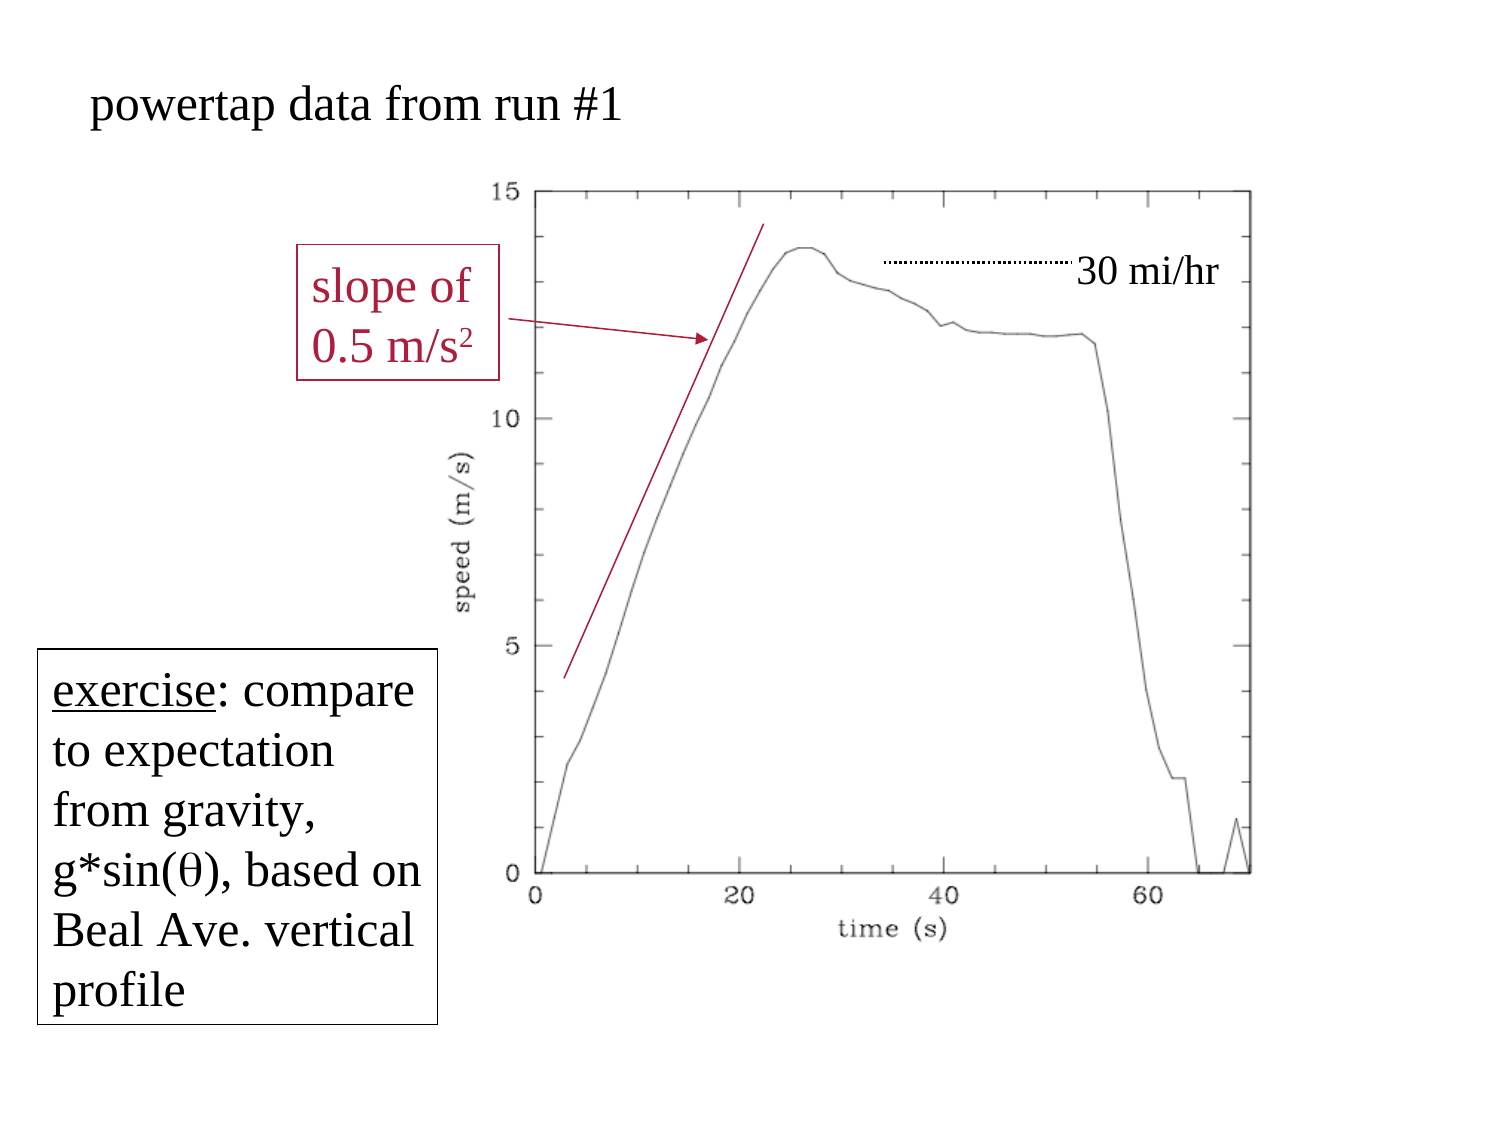

powertap data from run #1
slope of
0.5 m/s2
30 mi/hr
exercise: compare to expectation from gravity, g*sin(θ), based on Beal Ave. vertical profile